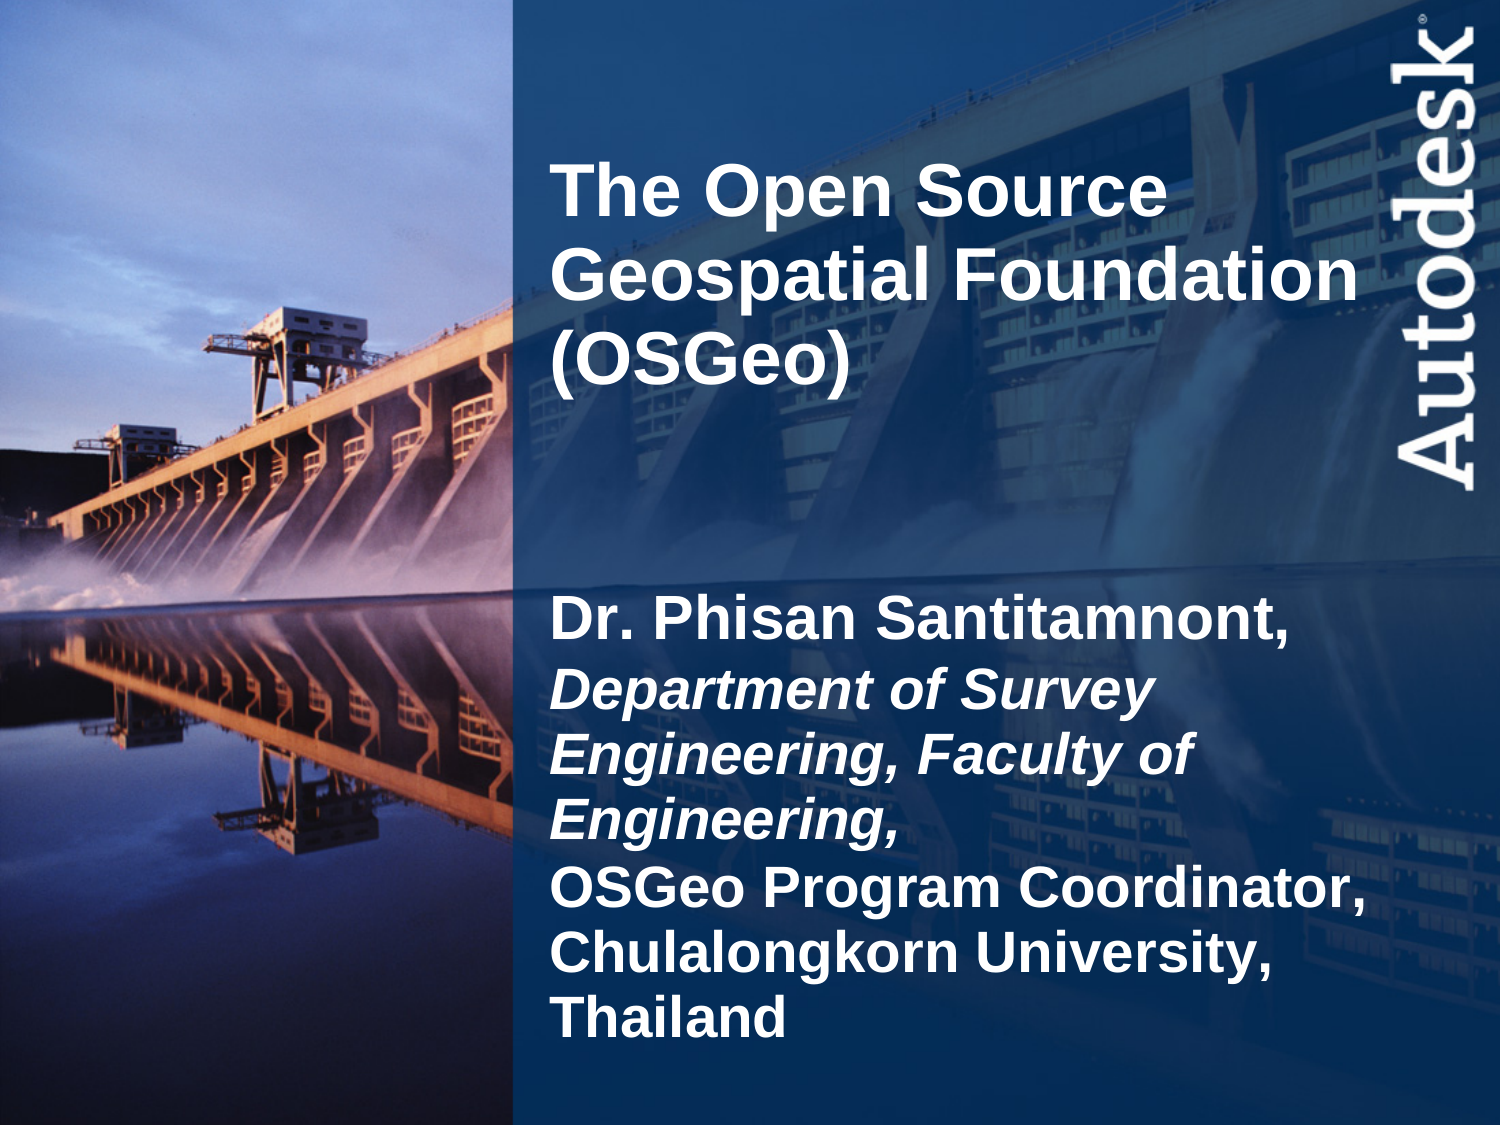

The Open Source Geospatial Foundation (OSGeo)
# Dr. Phisan Santitamnont,
Department of Survey Engineering, Faculty of Engineering,
OSGeo Program Coordinator, Chulalongkorn University, Thailand